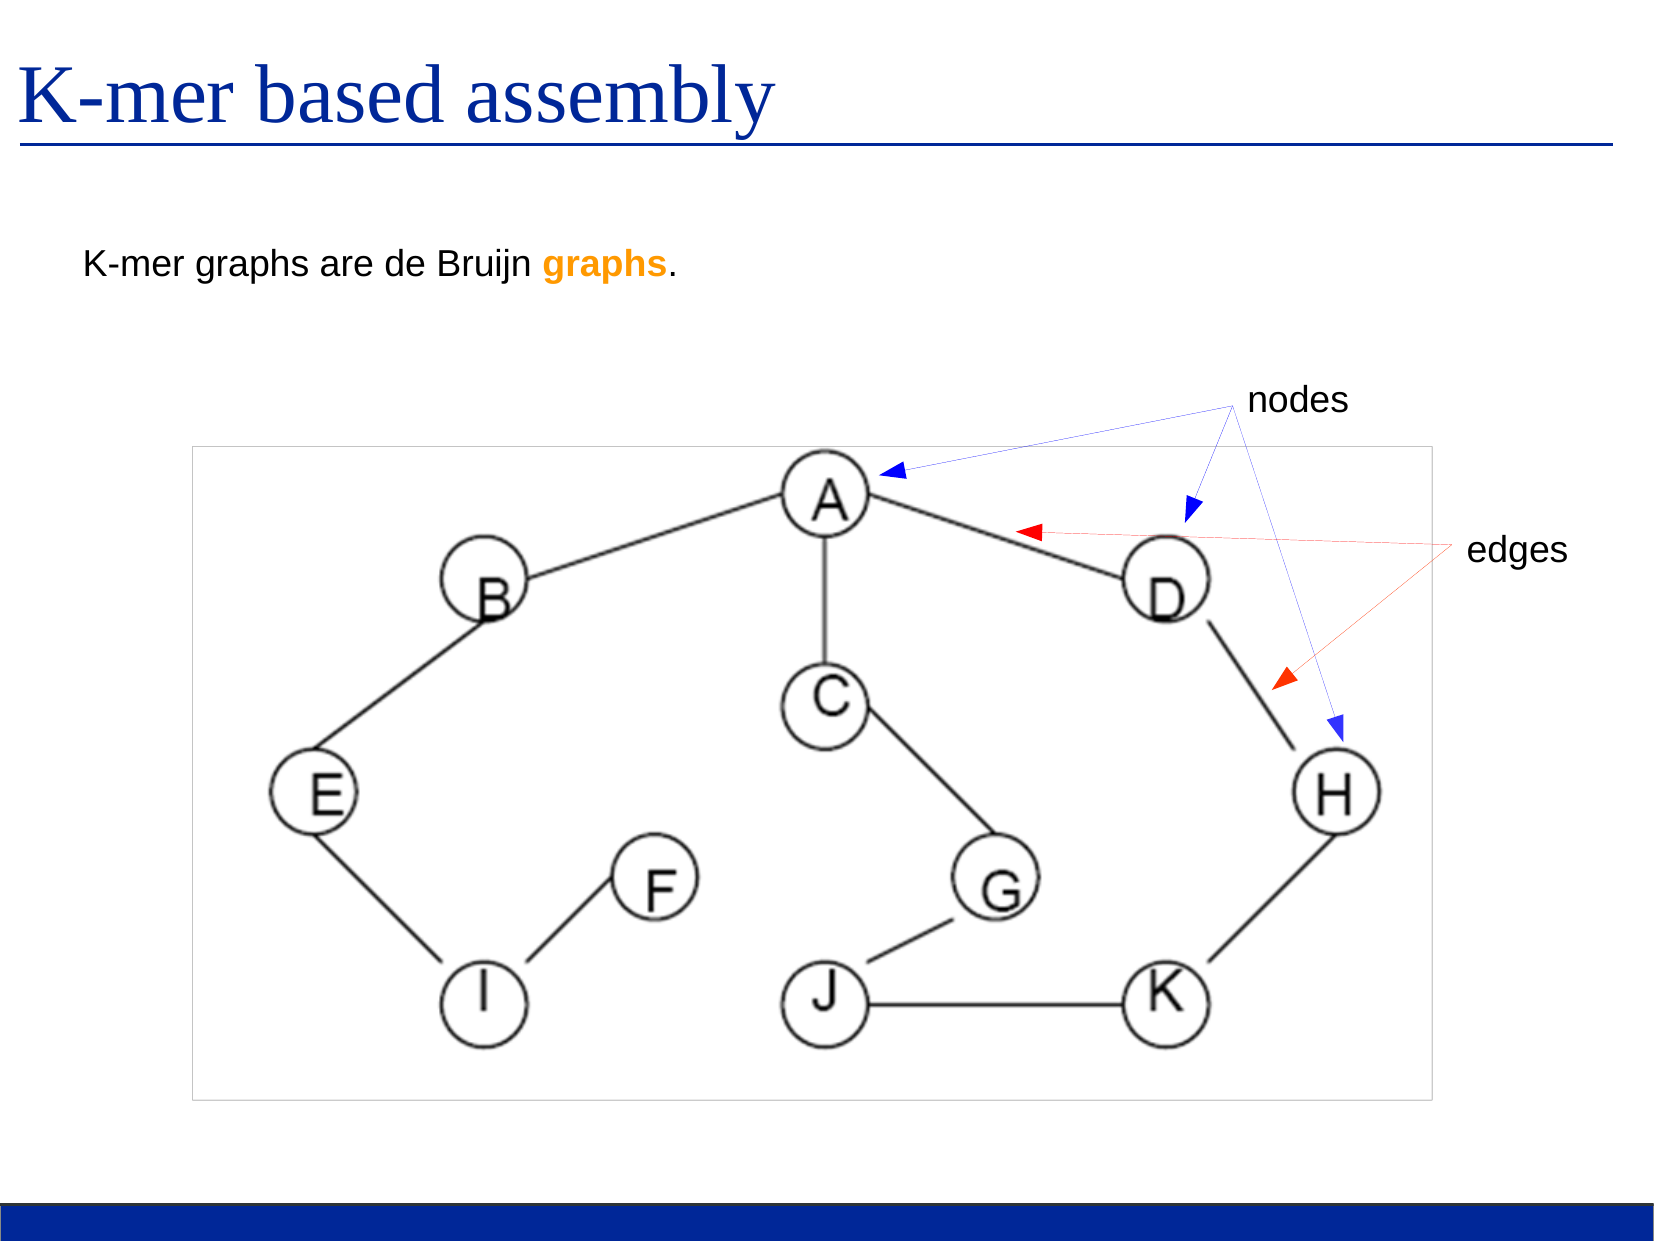

# K-mer based assembly
K-mer graphs are de Bruijn graphs.
nodes
edges